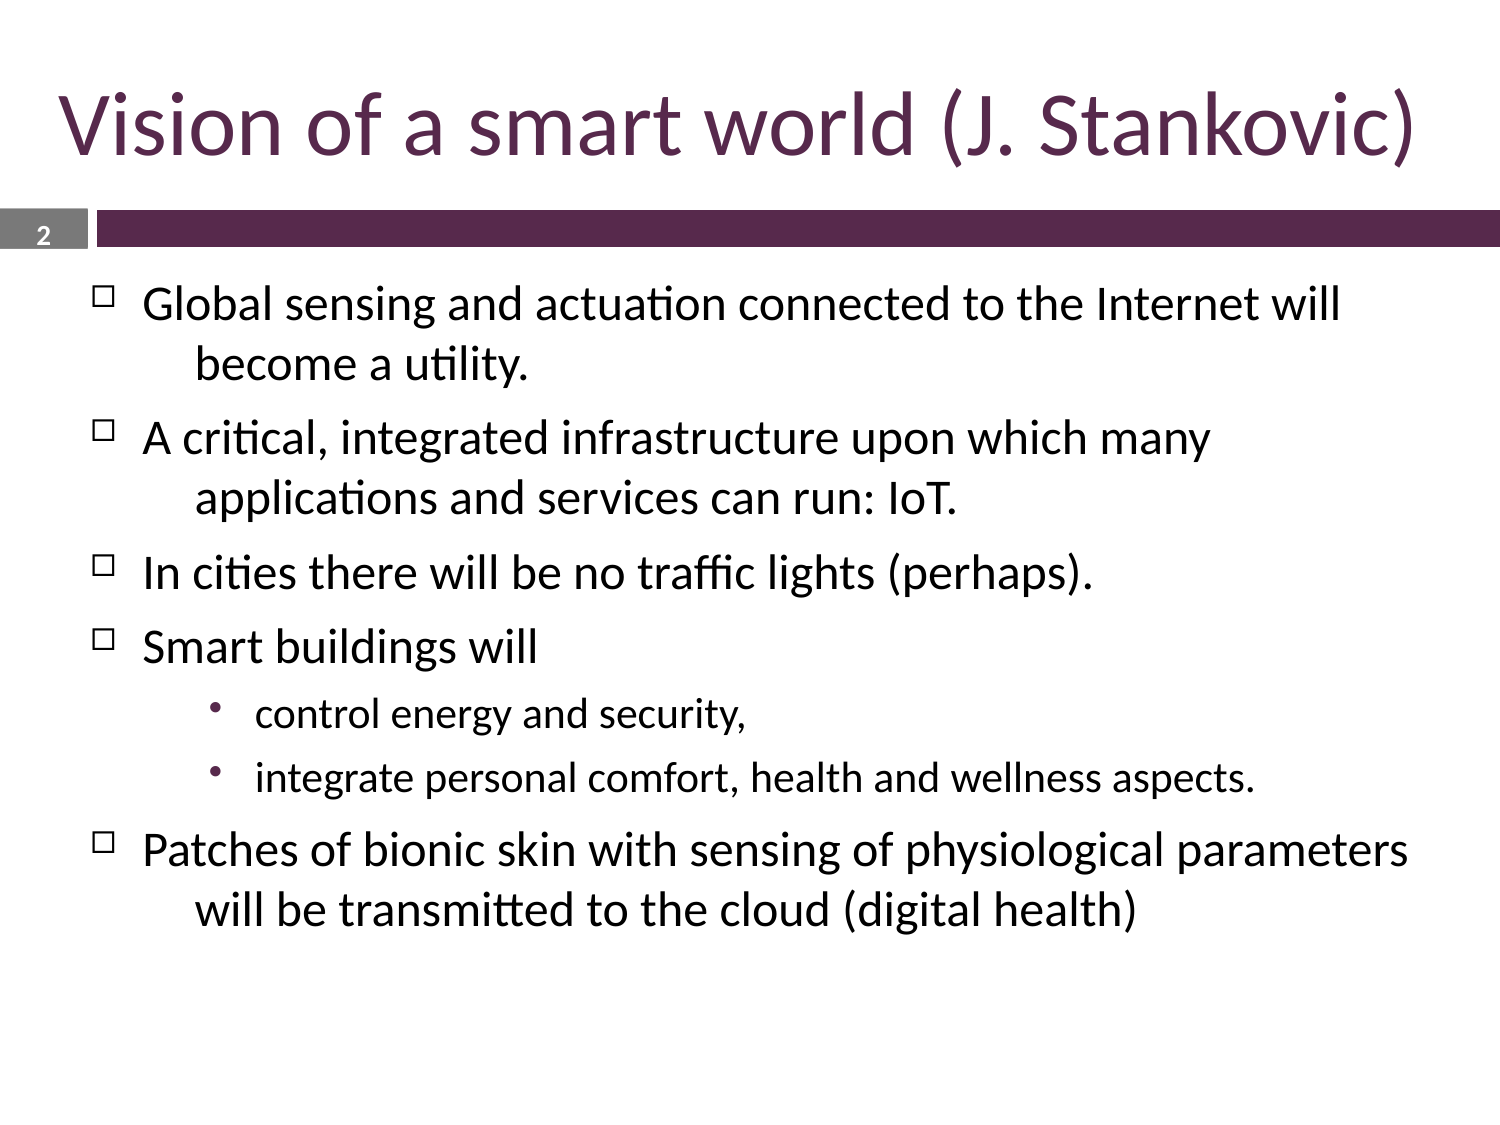

# Vision of a smart world (J. Stankovic)
Global sensing and actuation connected to the Internet will become a utility.
A critical, integrated infrastructure upon which many applications and services can run: IoT.
In cities there will be no traffic lights (perhaps).
Smart buildings will
control energy and security,
integrate personal comfort, health and wellness aspects.
Patches of bionic skin with sensing of physiological parameters will be transmitted to the cloud (digital health)